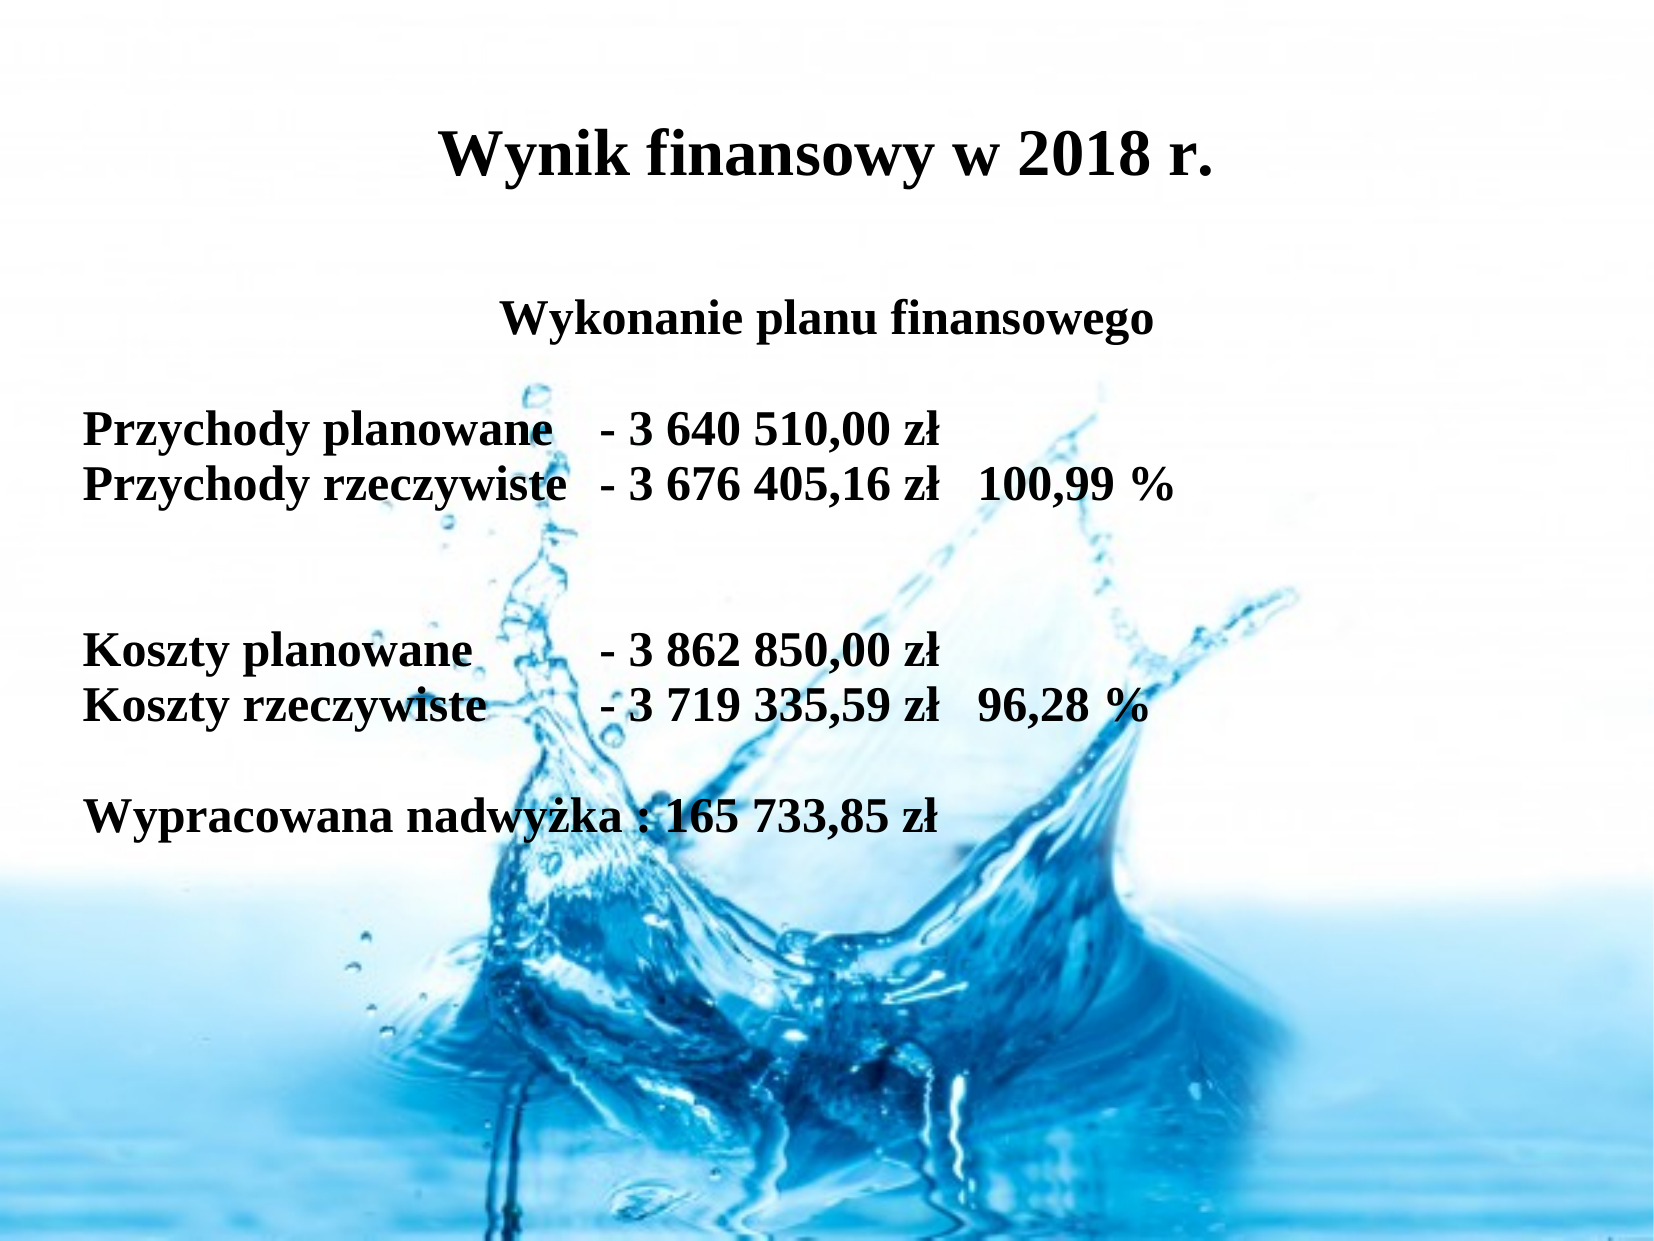

# Wynik finansowy w 2018 r.
Wykonanie planu finansowego
Przychody planowane	- 3 640 510,00 zł
Przychody rzeczywiste	- 3 676 405,16 zł 100,99 %
Koszty planowane		- 3 862 850,00 zł
Koszty rzeczywiste		- 3 719 335,59 zł 96,28 %
Wypracowana nadwyżka : 165 733,85 zł